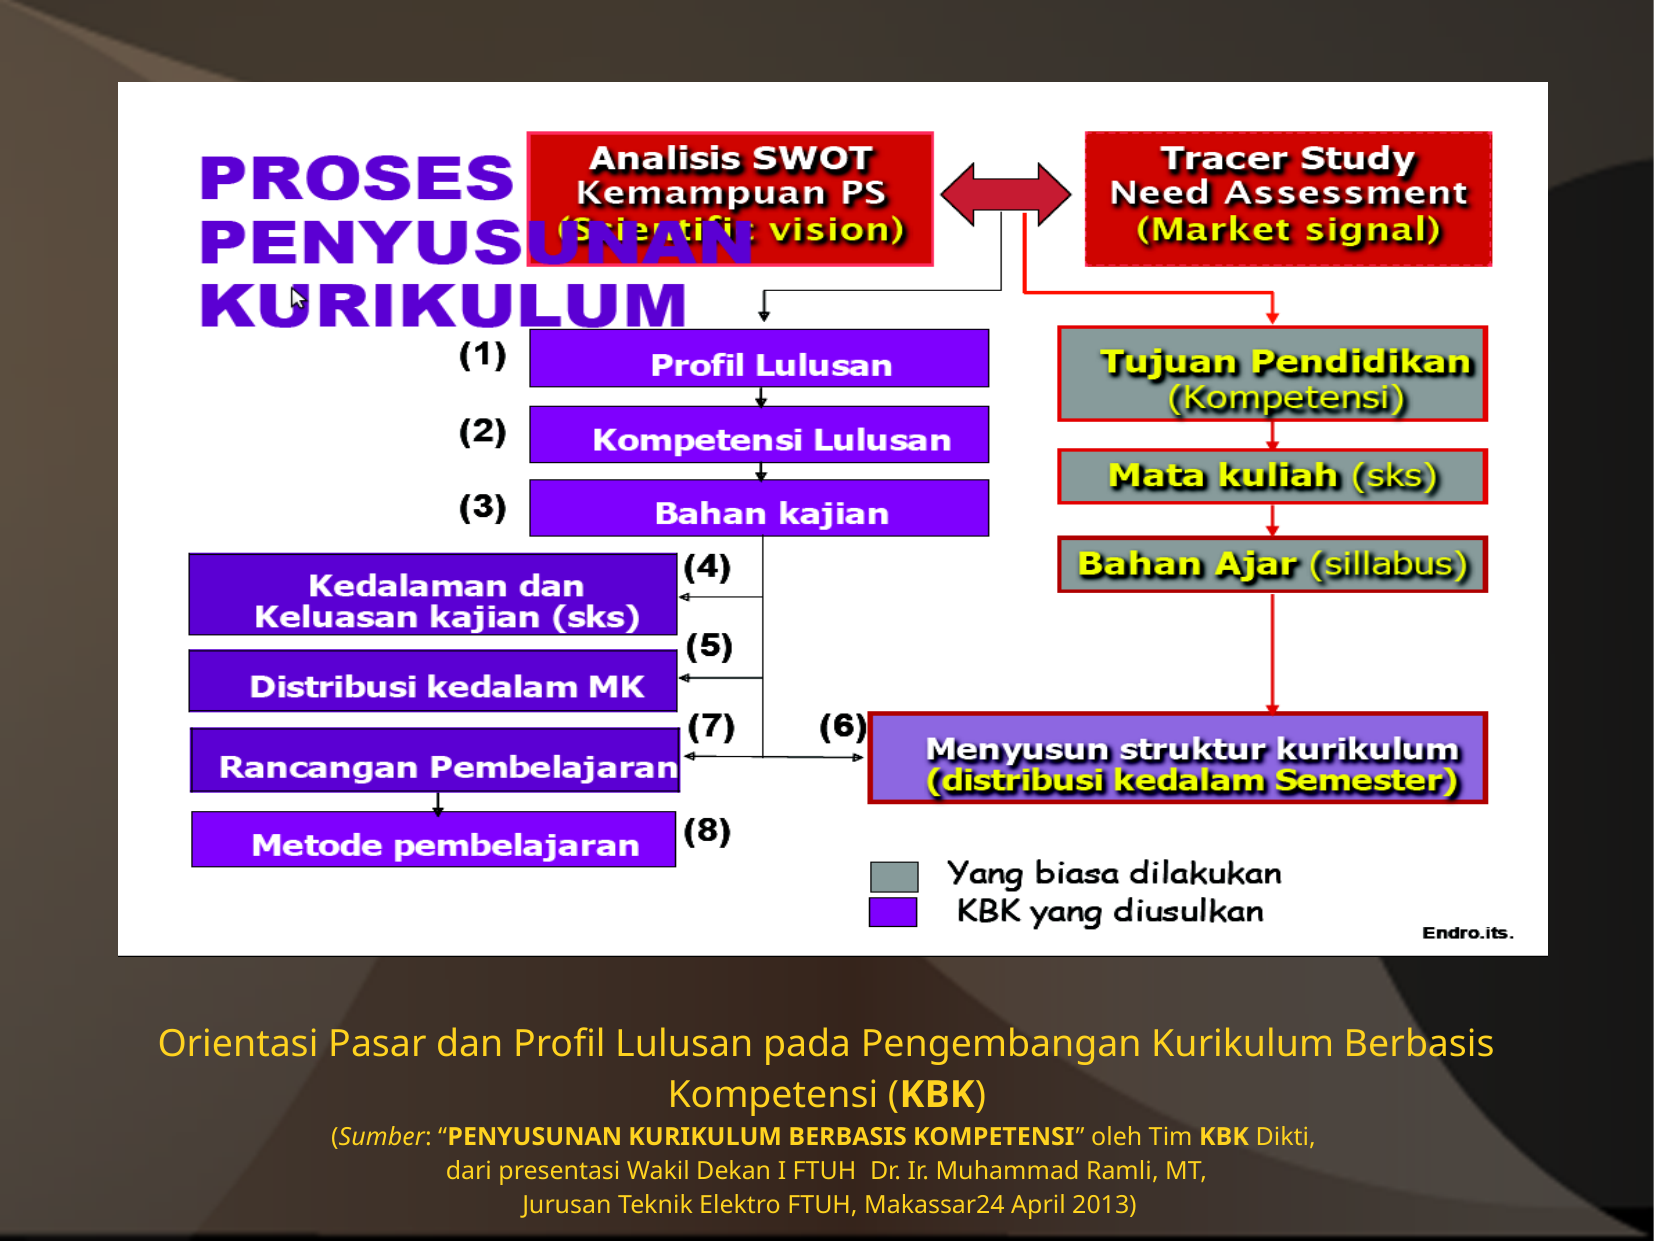

Orientasi Pasar dan Profil Lulusan pada Pengembangan Kurikulum Berbasis Kompetensi (KBK)
(Sumber: “PENYUSUNAN KURIKULUM BERBASIS KOMPETENSI” oleh Tim KBK Dikti,
dari presentasi Wakil Dekan I FTUH Dr. Ir. Muhammad Ramli, MT,
 Jurusan Teknik Elektro FTUH, Makassar24 April 2013)